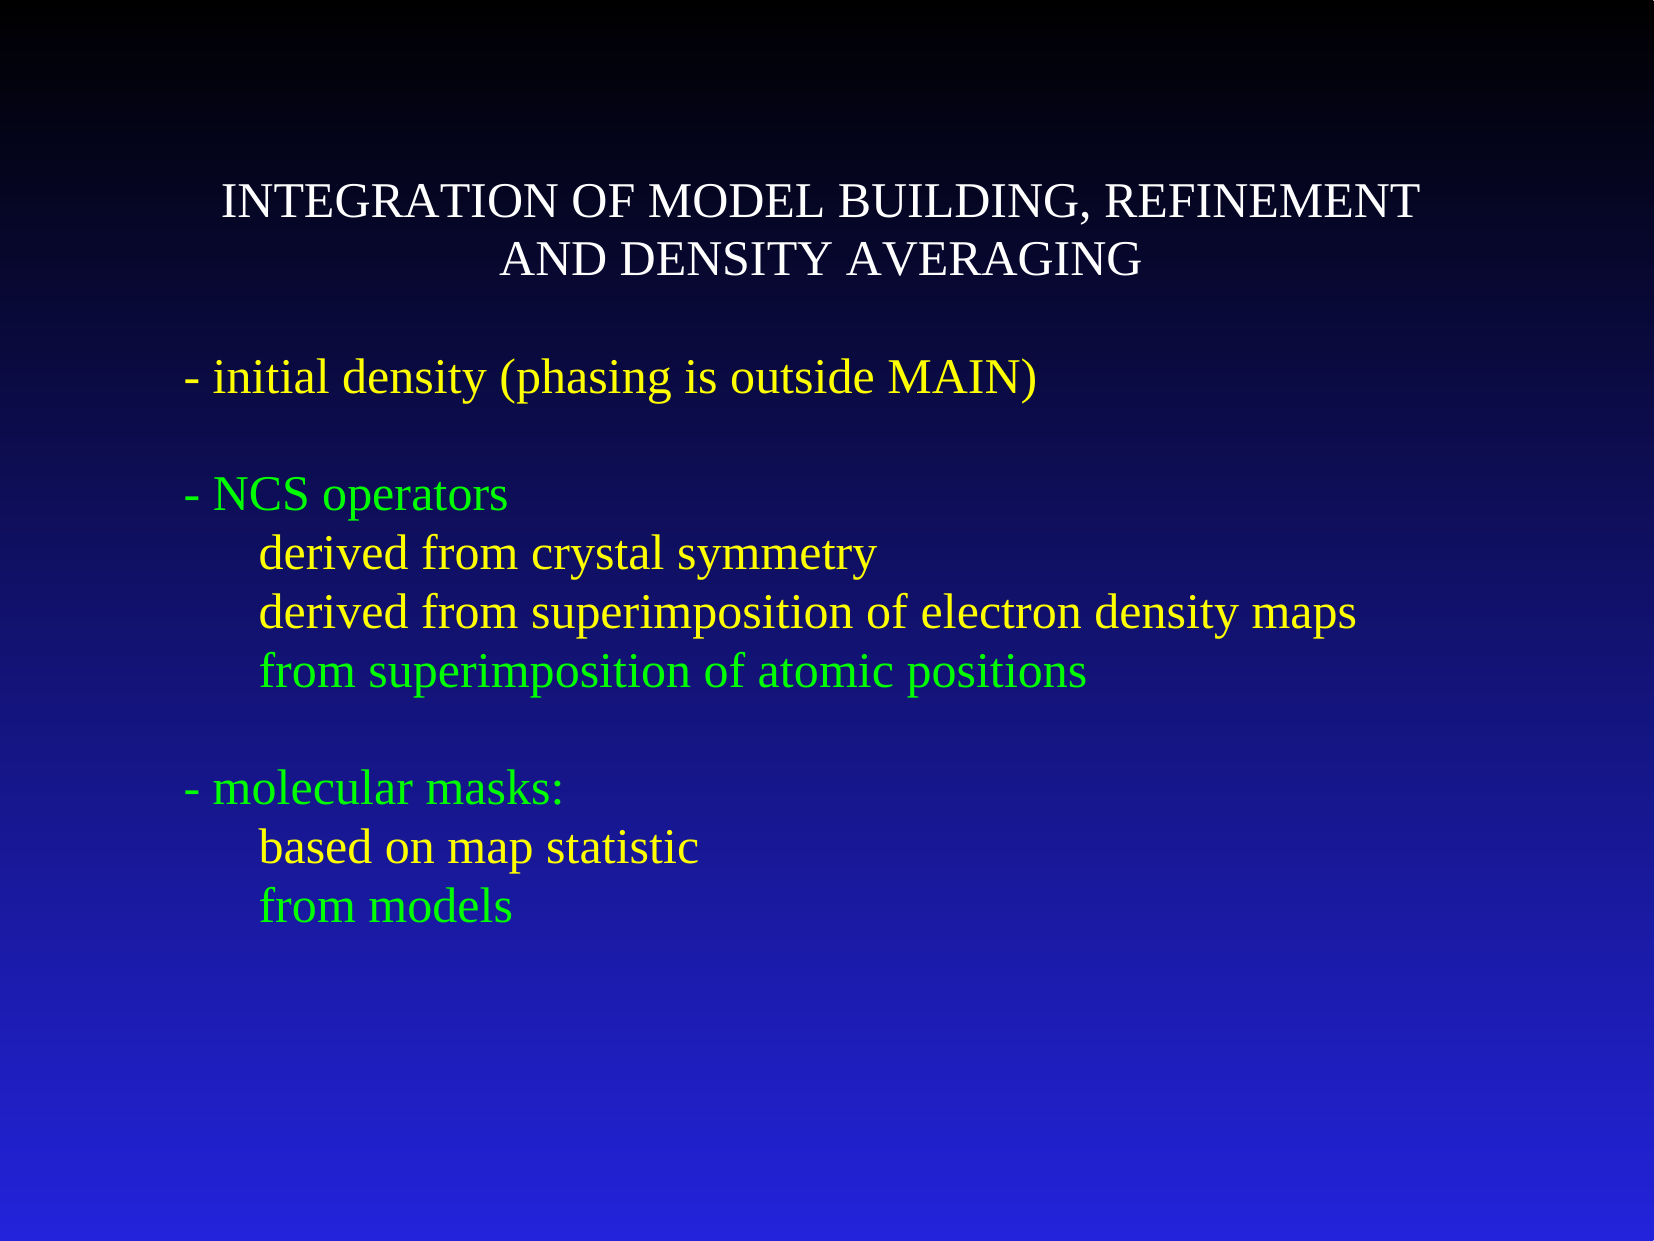

INTEGRATION OF MODEL BUILDING, REFINEMENT AND DENSITY AVERAGING
- initial density (phasing is outside MAIN)
- NCS operators
	derived from crystal symmetry
	derived from superimposition of electron density maps
	from superimposition of atomic positions
- molecular masks:
	based on map statistic
	from models